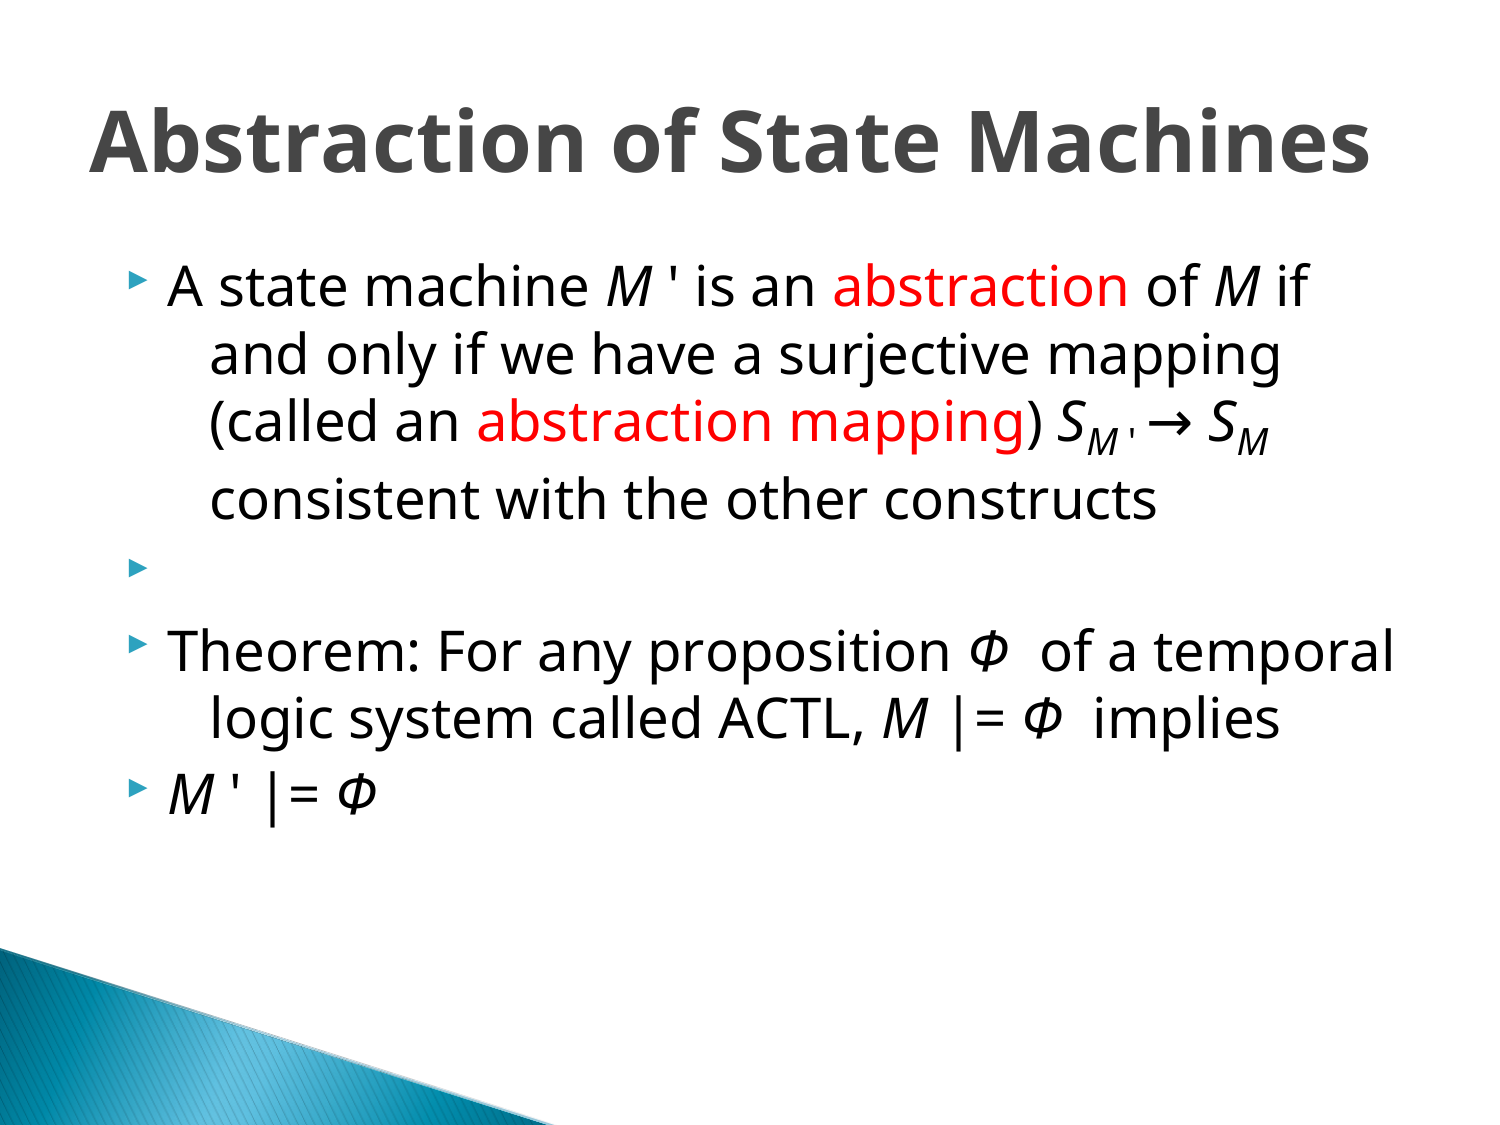

# Abstraction of State Machines
A state machine M ' is an abstraction of M if and only if we have a surjective mapping (called an abstraction mapping) SM ' → SM consistent with the other constructs
Theorem: For any proposition Φ of a temporal logic system called ACTL, M |= Φ implies
M ' |= Φ